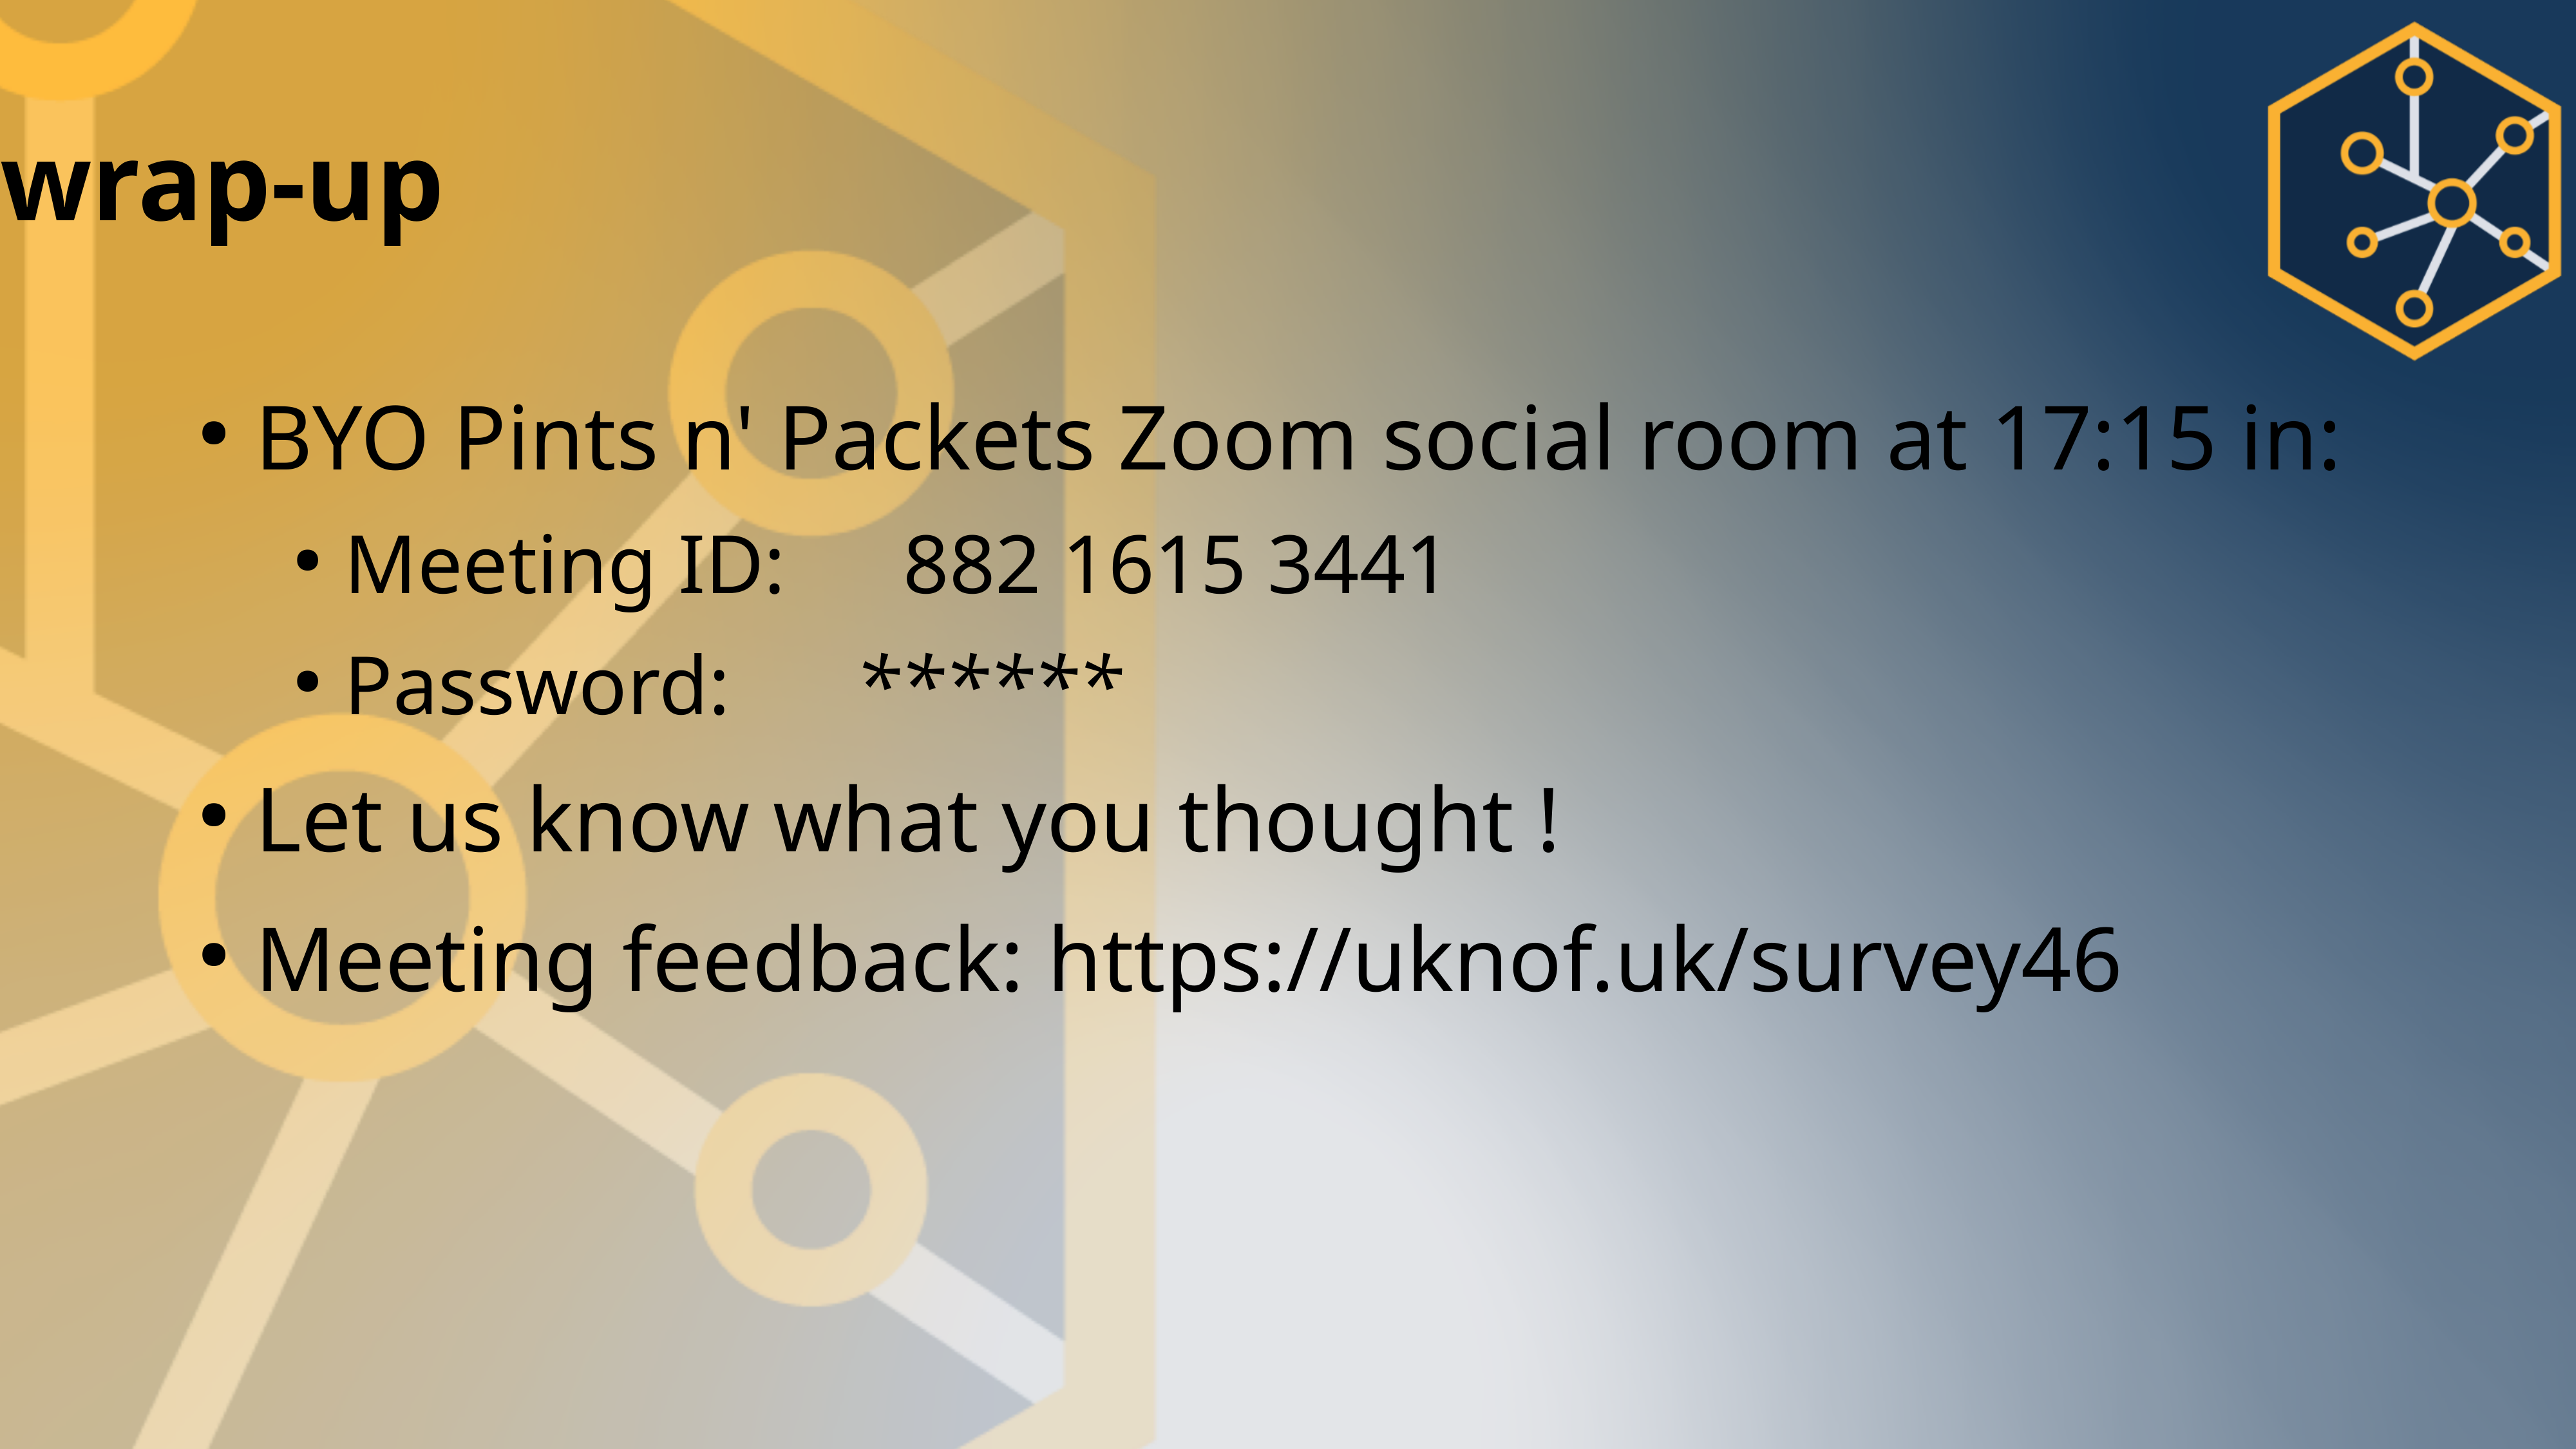

# wrap-up
 BYO Pints n' Packets Zoom social room at 17:15 in:
 Meeting ID: 		882 1615 3441
 Password:			******
 Let us know what you thought !
 Meeting feedback: https://uknof.uk/survey46